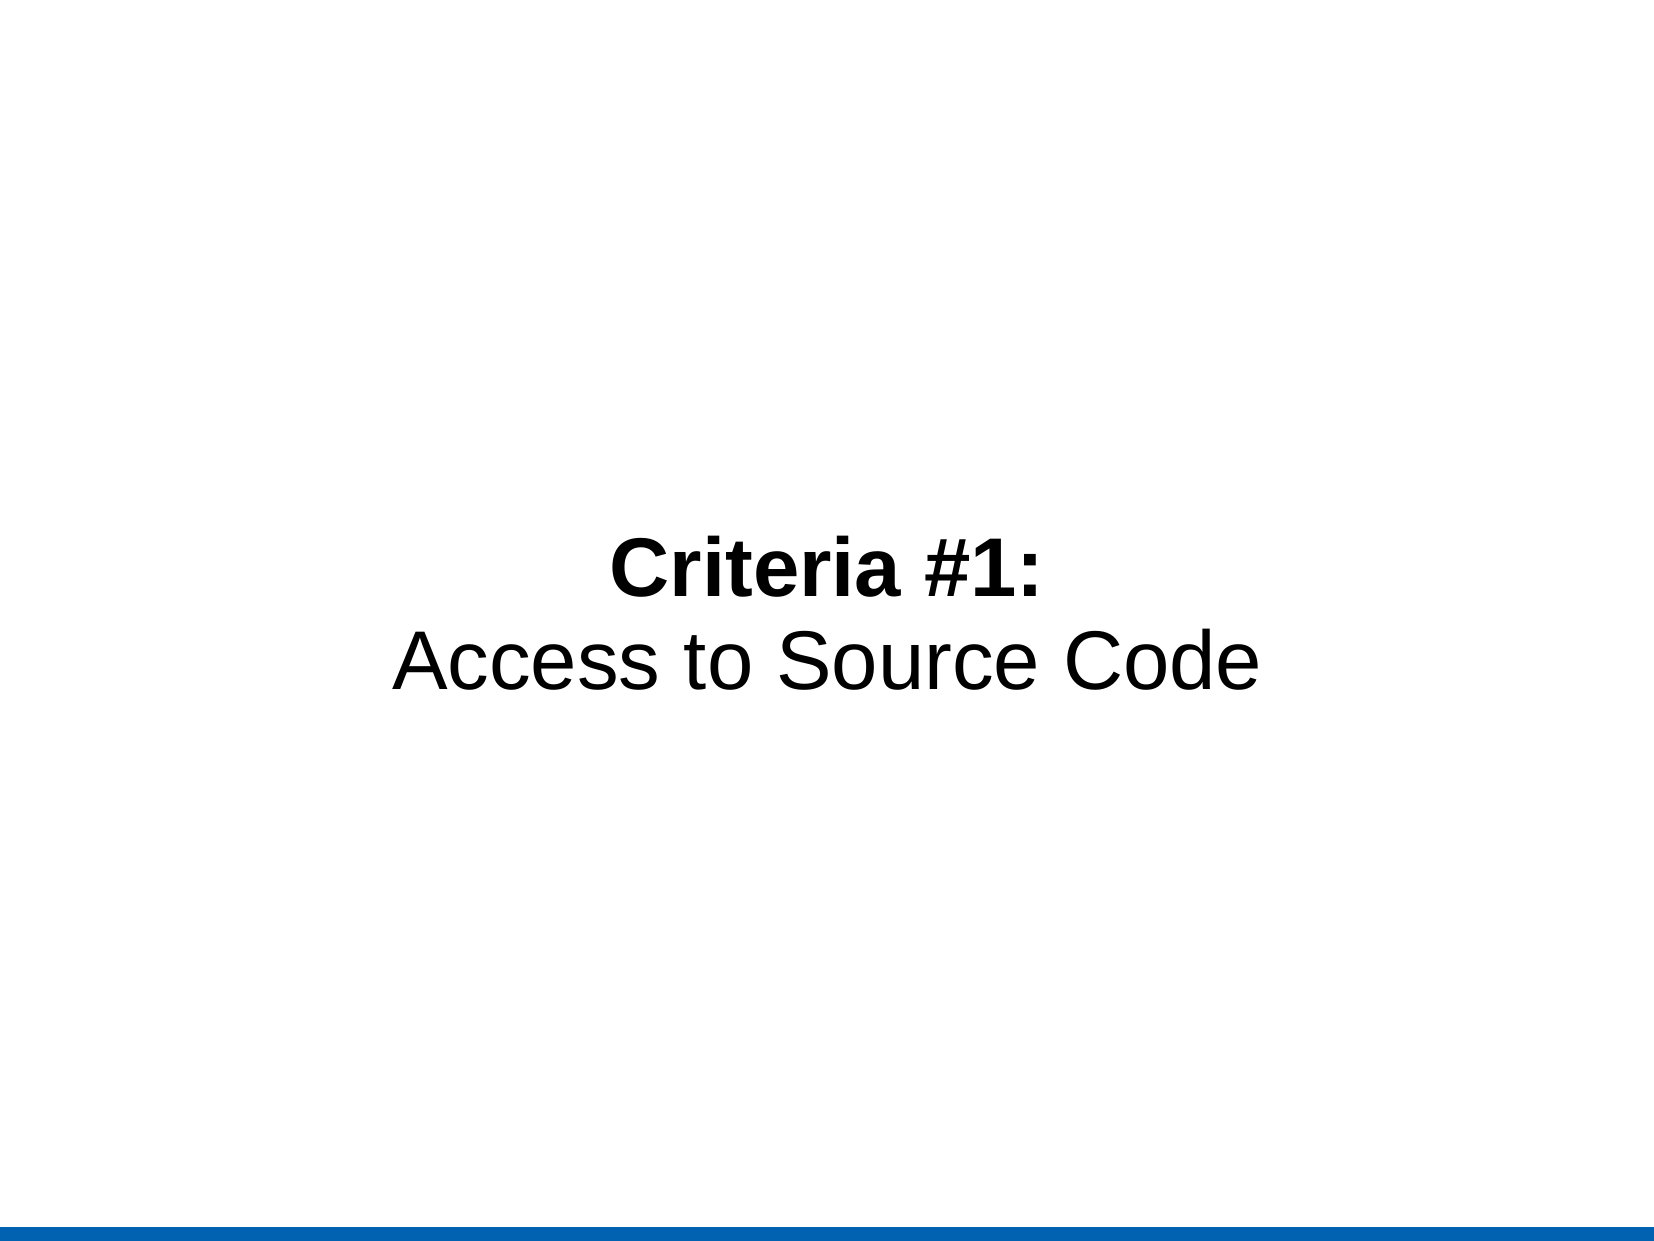

# Criteria #1:
Access to Source Code